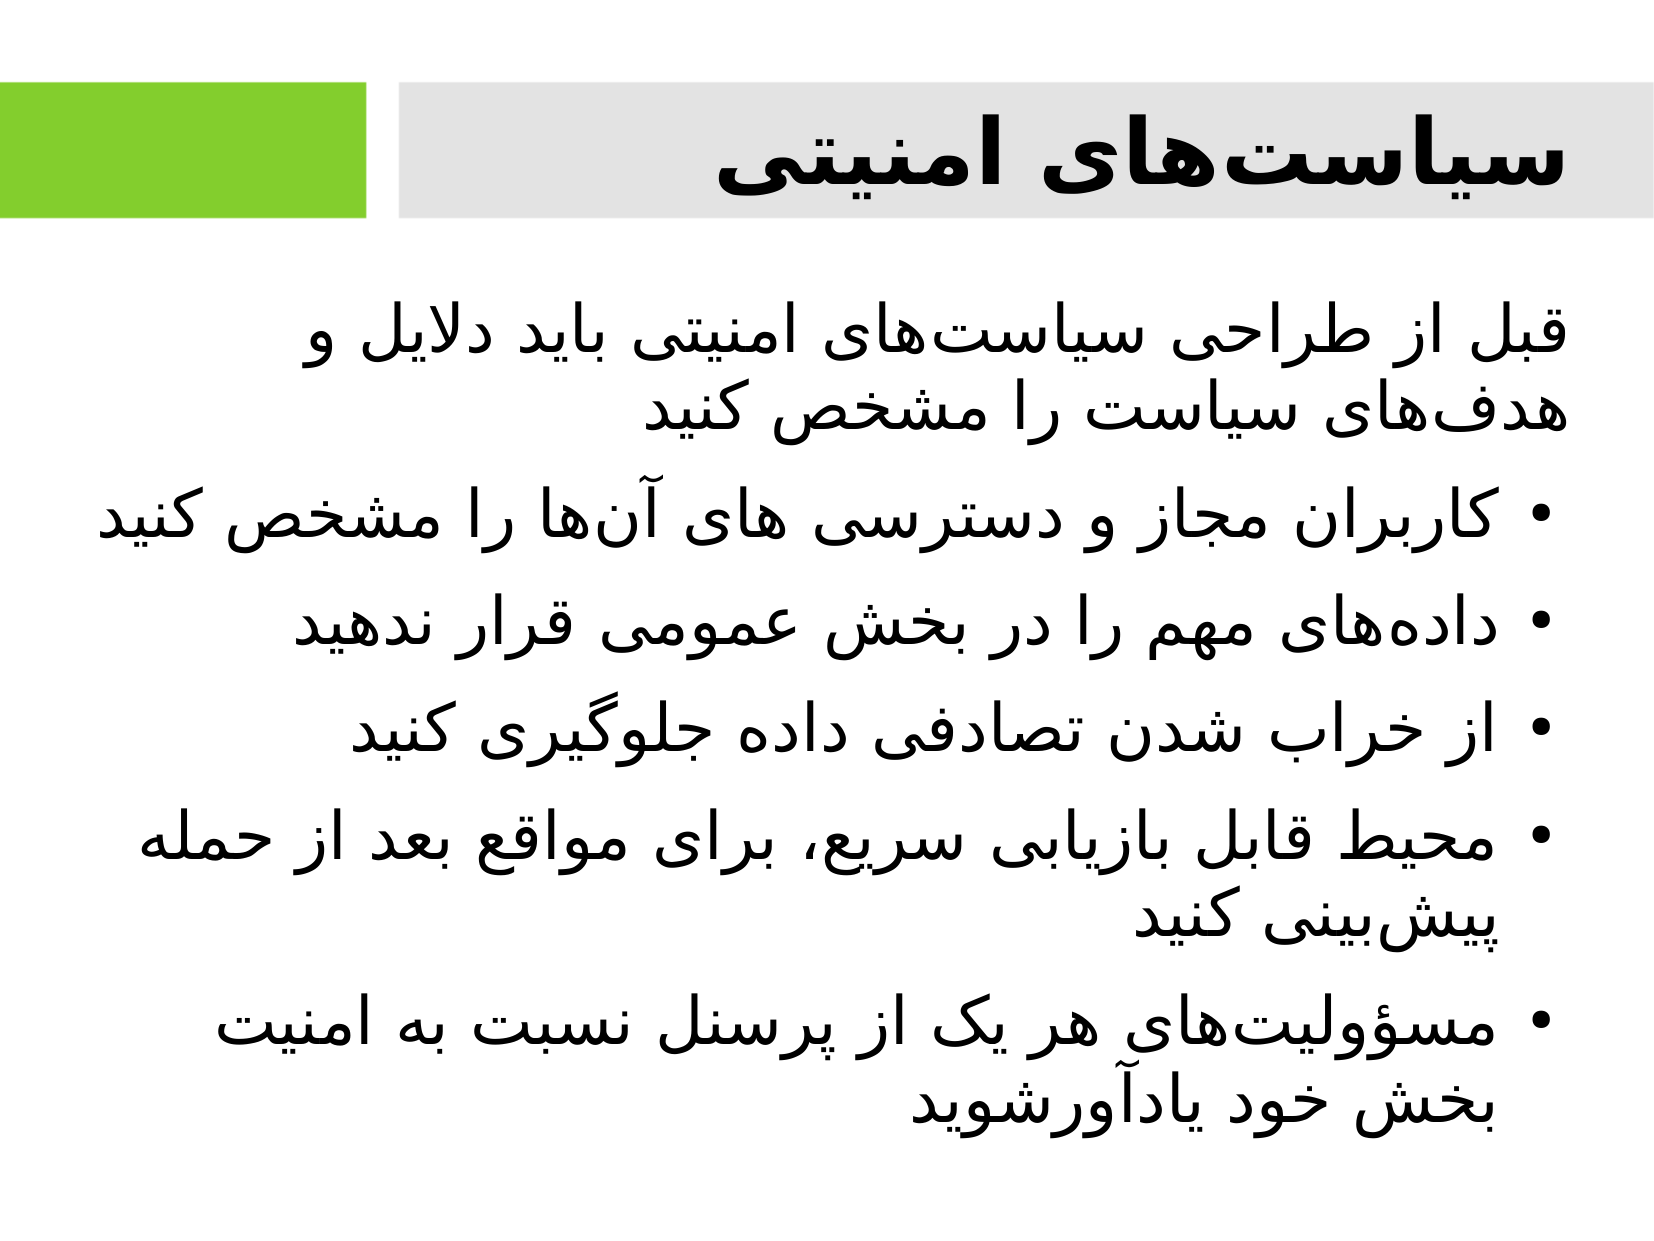

# سیاست‌های امنیتی
قبل از طراحی سیاست‌های امنیتی باید دلایل و هدف‌های سیاست را مشخص کنید
کاربران مجاز و دسترسی های آن‌ها را مشخص کنید
داده‌های مهم را در بخش عمومی قرار ندهید
از خراب شدن تصادفی داده جلوگیری کنید
محیط قابل بازیابی سریع، برای مواقع بعد از حمله پیش‌بینی کنید
مسؤولیت‌های هر یک از پرسنل نسبت به امنیت بخش خود یادآورشوید